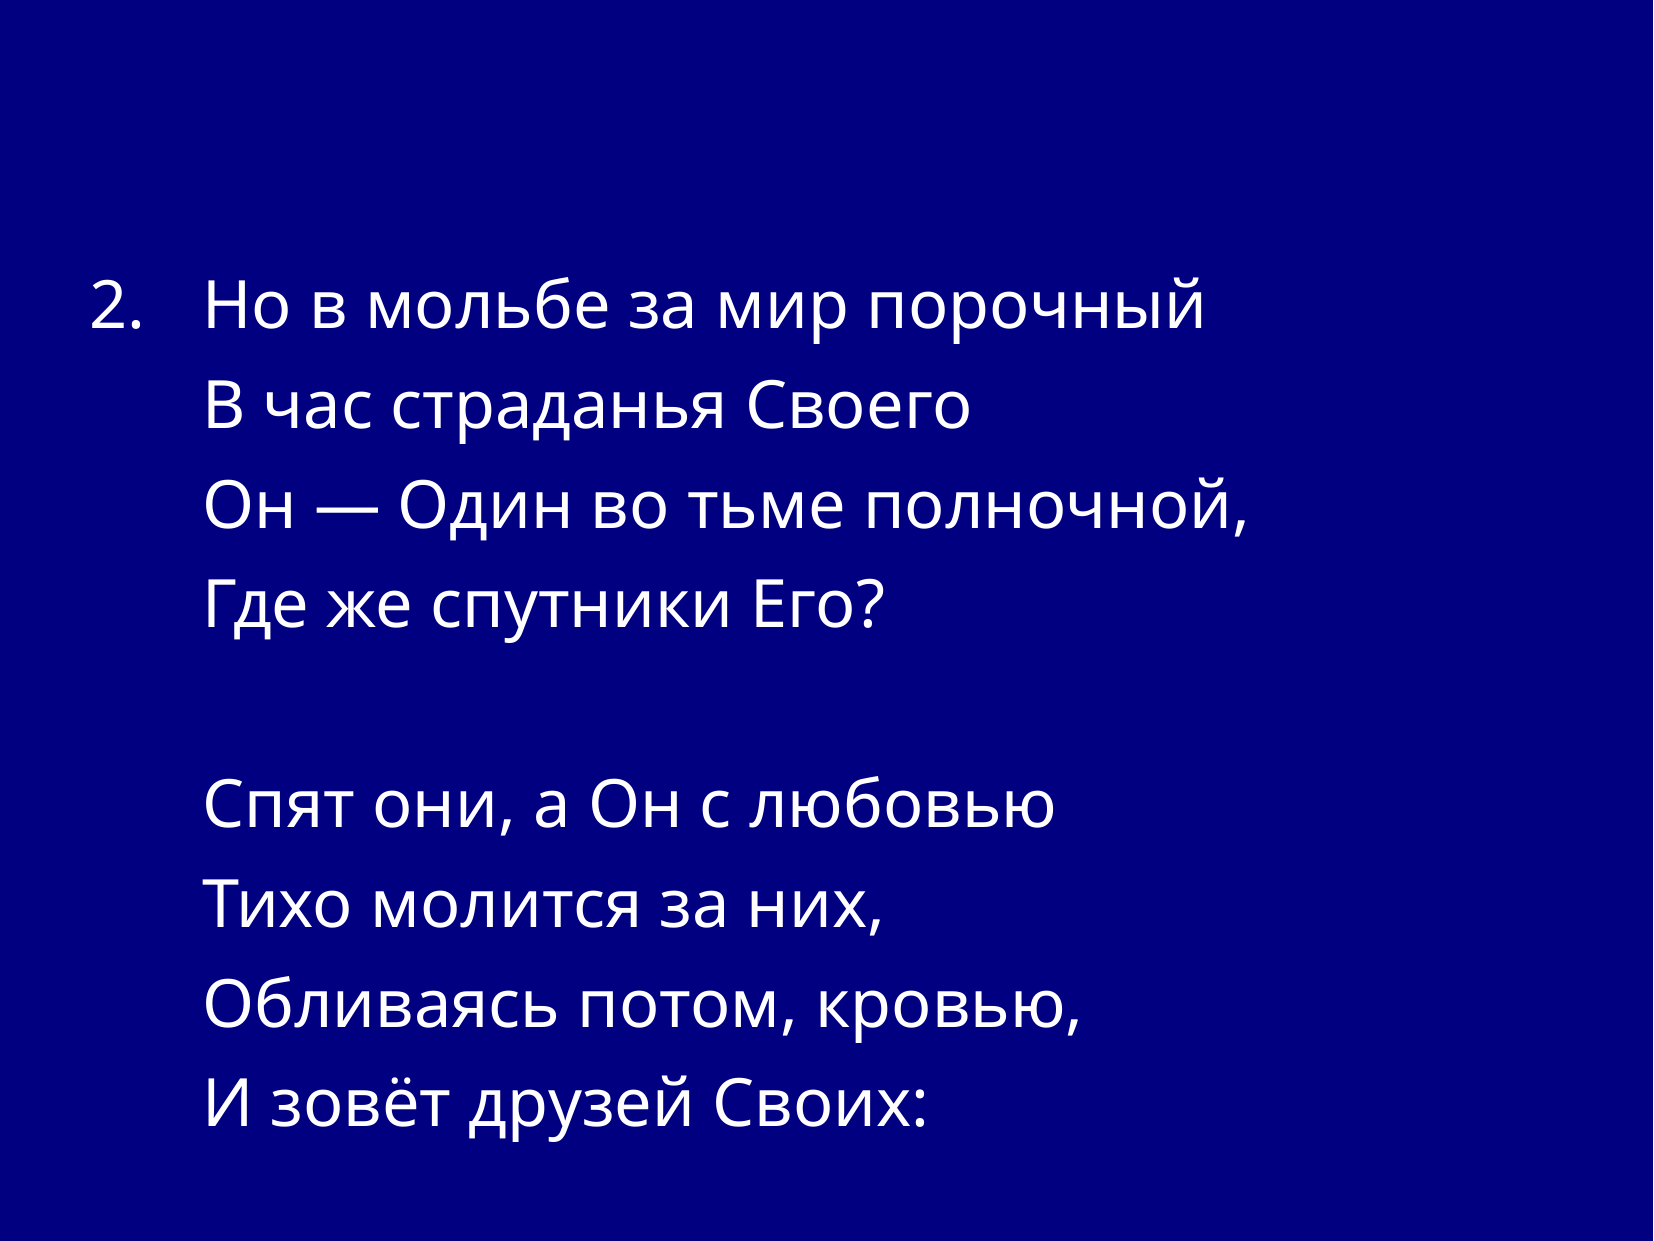

2.	Но в мольбе за мир порочный
	В час страданья Своего
	Он — Один во тьме полночной,
	Где же спутники Его?
	Спят они, а Он с любовью
	Тихо молится за них,
	Обливаясь потом, кровью,
	И зовёт друзей Своих: